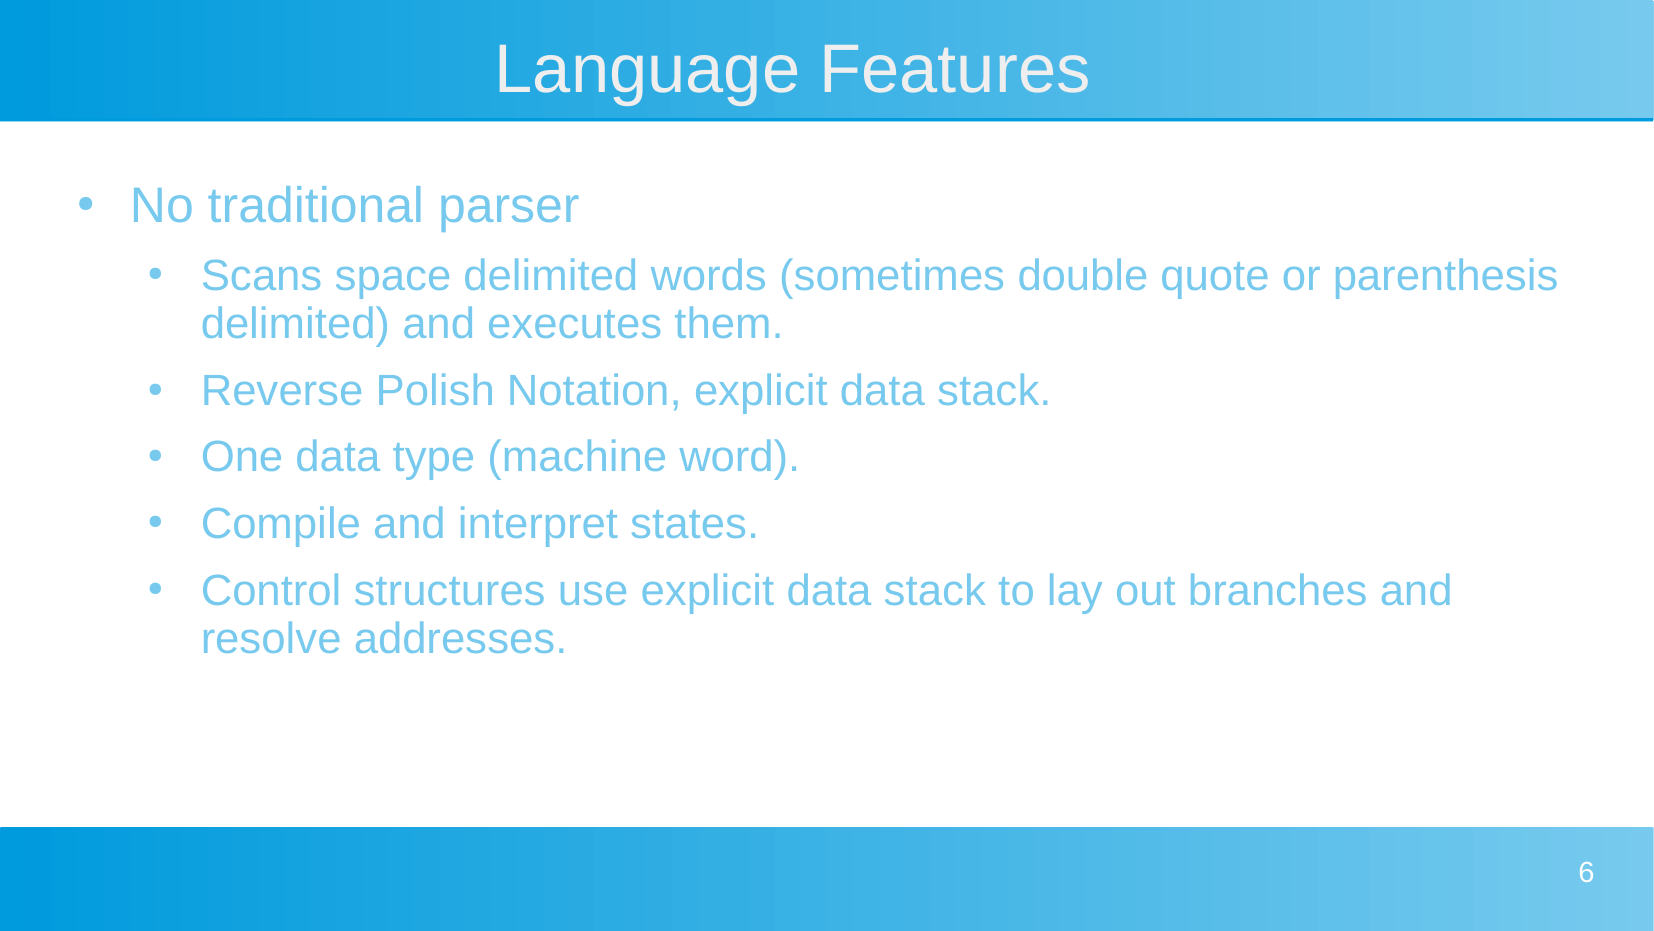

# Language Features
No traditional parser
Scans space delimited words (sometimes double quote or parenthesis delimited) and executes them.
Reverse Polish Notation, explicit data stack.
One data type (machine word).
Compile and interpret states.
Control structures use explicit data stack to lay out branches and resolve addresses.
6